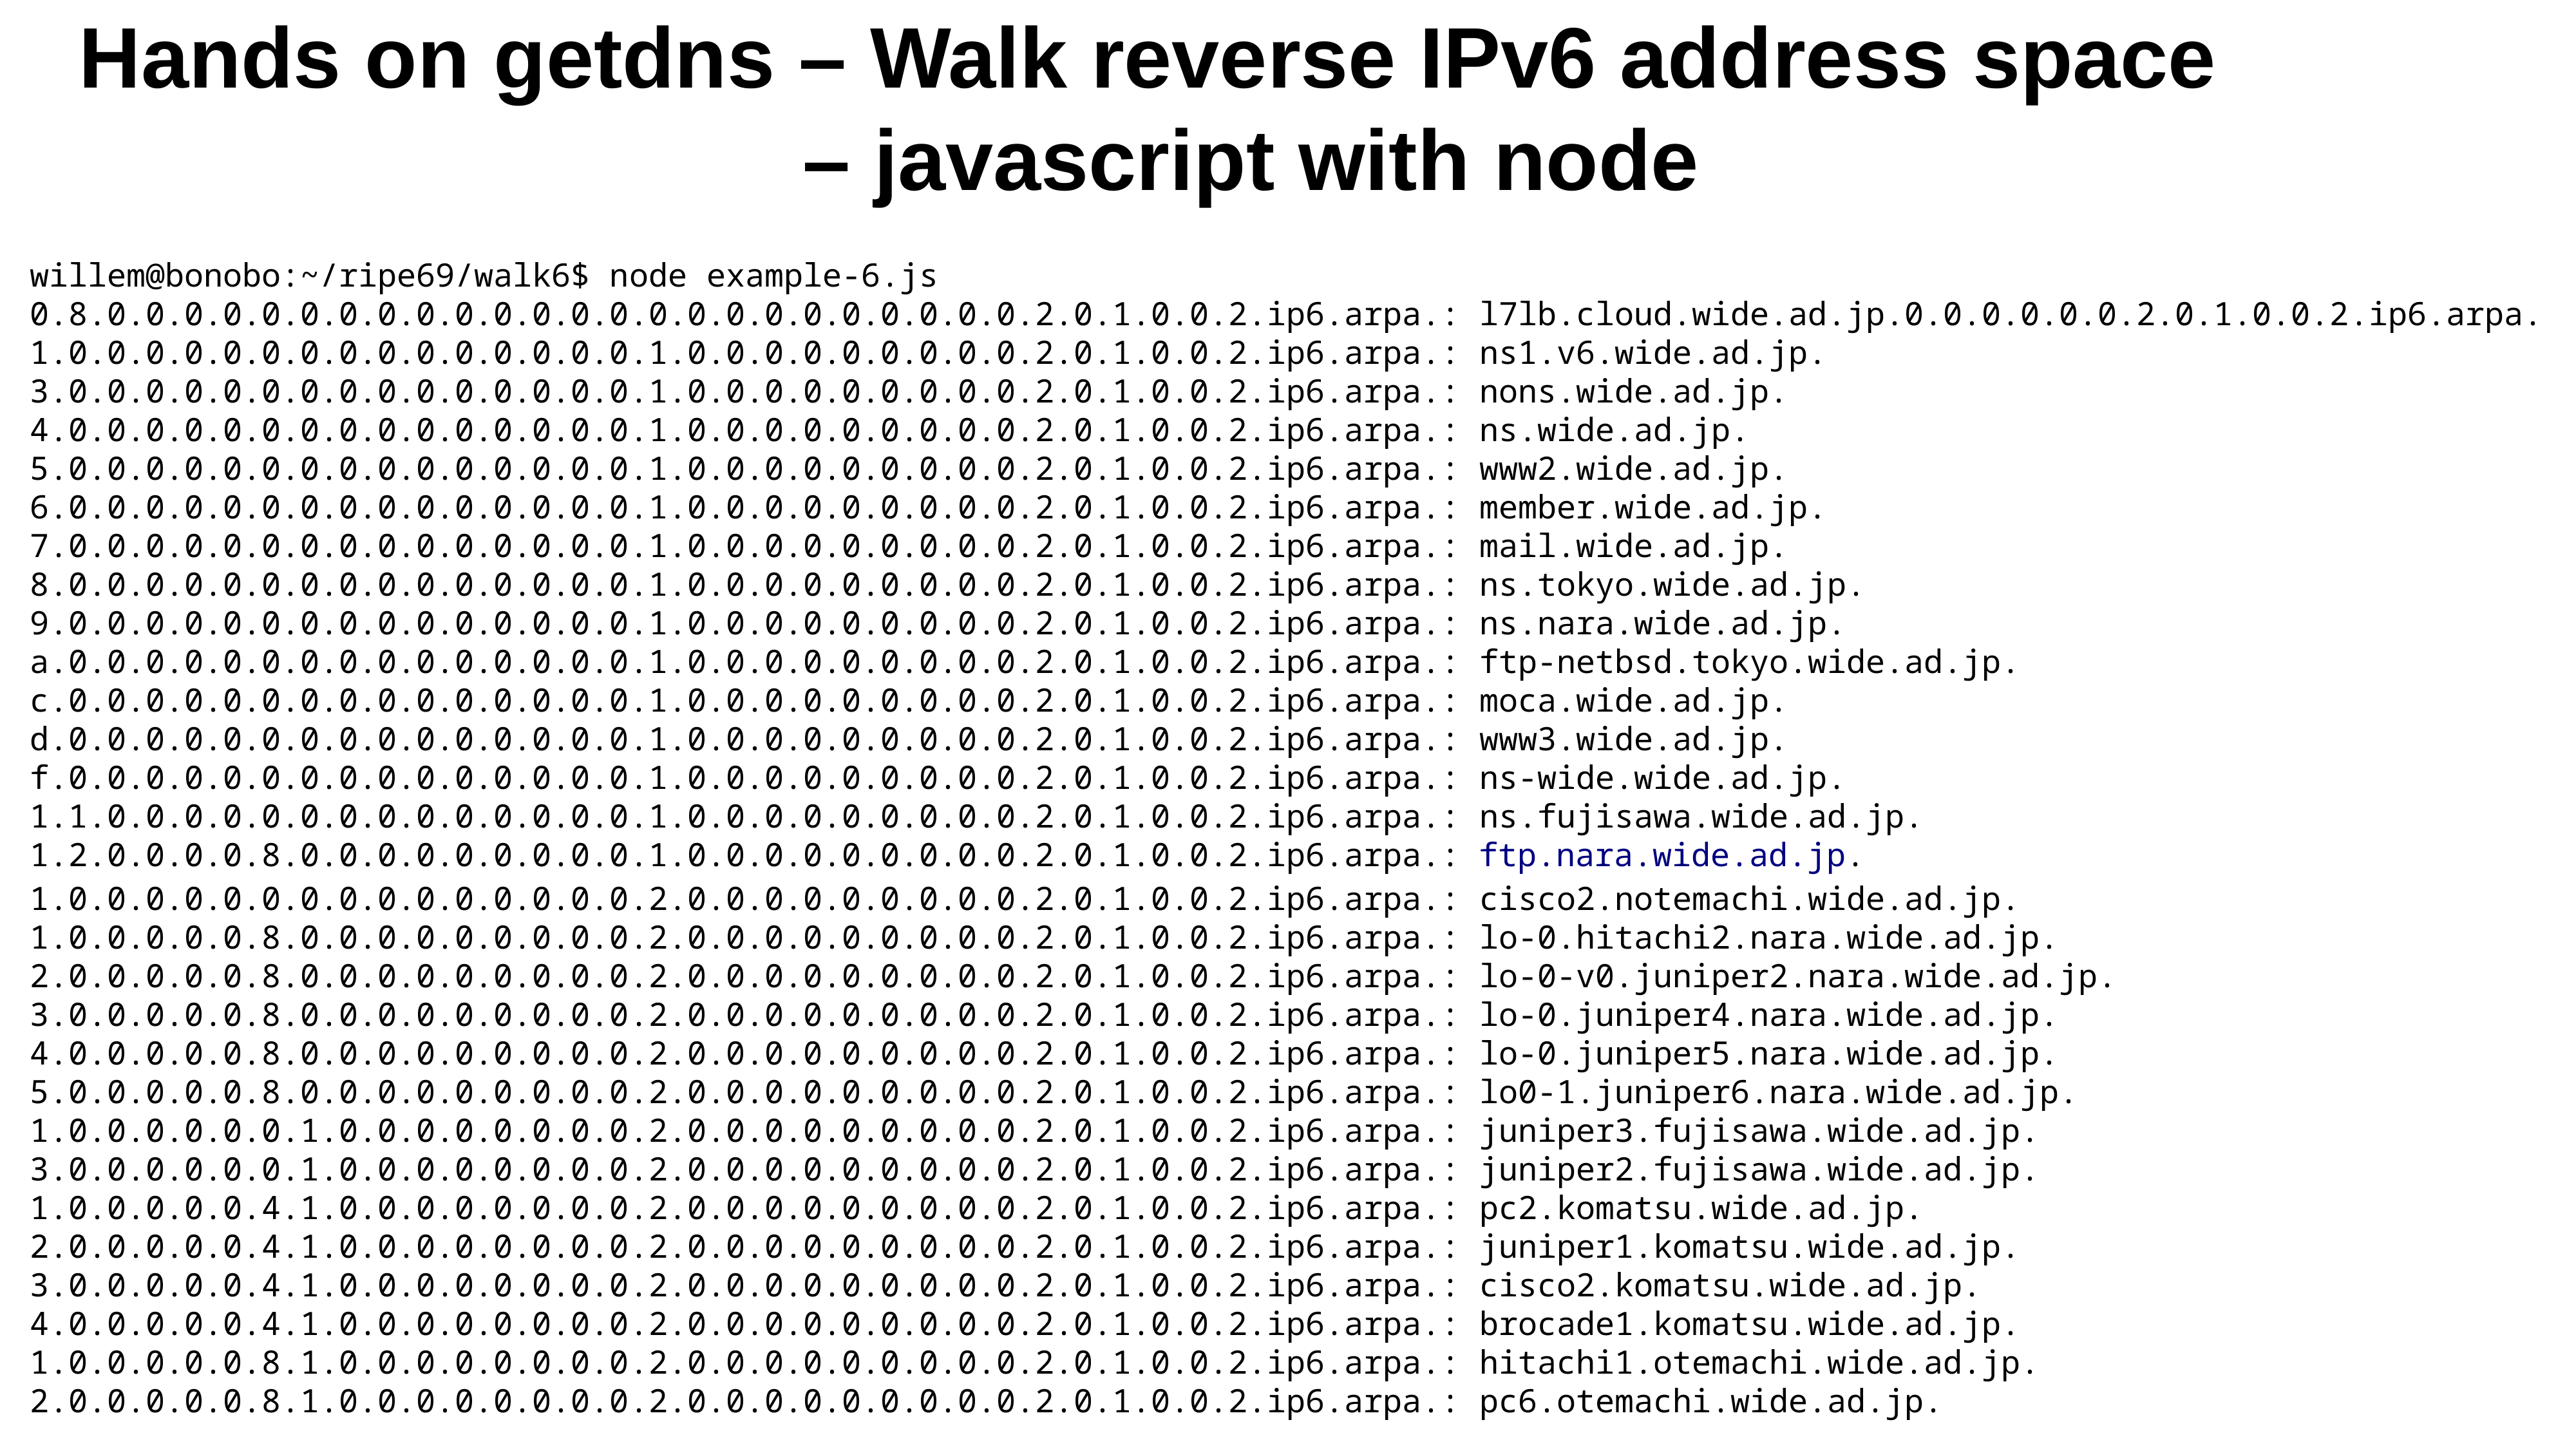

# Hands on getdns – Walk reverse IPv6 address space – javascript with node
willem@bonobo:~/ripe69/walk6$ node example-6.js
0.8.0.0.0.0.0.0.0.0.0.0.0.0.0.0.0.0.0.0.0.0.0.0.0.0.2.0.1.0.0.2.ip6.arpa.: l7lb.cloud.wide.ad.jp.0.0.0.0.0.0.2.0.1.0.0.2.ip6.arpa.
1.0.0.0.0.0.0.0.0.0.0.0.0.0.0.0.1.0.0.0.0.0.0.0.0.0.2.0.1.0.0.2.ip6.arpa.: ns1.v6.wide.ad.jp.
3.0.0.0.0.0.0.0.0.0.0.0.0.0.0.0.1.0.0.0.0.0.0.0.0.0.2.0.1.0.0.2.ip6.arpa.: nons.wide.ad.jp.
4.0.0.0.0.0.0.0.0.0.0.0.0.0.0.0.1.0.0.0.0.0.0.0.0.0.2.0.1.0.0.2.ip6.arpa.: ns.wide.ad.jp.
5.0.0.0.0.0.0.0.0.0.0.0.0.0.0.0.1.0.0.0.0.0.0.0.0.0.2.0.1.0.0.2.ip6.arpa.: www2.wide.ad.jp.
6.0.0.0.0.0.0.0.0.0.0.0.0.0.0.0.1.0.0.0.0.0.0.0.0.0.2.0.1.0.0.2.ip6.arpa.: member.wide.ad.jp.
7.0.0.0.0.0.0.0.0.0.0.0.0.0.0.0.1.0.0.0.0.0.0.0.0.0.2.0.1.0.0.2.ip6.arpa.: mail.wide.ad.jp.
8.0.0.0.0.0.0.0.0.0.0.0.0.0.0.0.1.0.0.0.0.0.0.0.0.0.2.0.1.0.0.2.ip6.arpa.: ns.tokyo.wide.ad.jp.
9.0.0.0.0.0.0.0.0.0.0.0.0.0.0.0.1.0.0.0.0.0.0.0.0.0.2.0.1.0.0.2.ip6.arpa.: ns.nara.wide.ad.jp.
a.0.0.0.0.0.0.0.0.0.0.0.0.0.0.0.1.0.0.0.0.0.0.0.0.0.2.0.1.0.0.2.ip6.arpa.: ftp-netbsd.tokyo.wide.ad.jp.
c.0.0.0.0.0.0.0.0.0.0.0.0.0.0.0.1.0.0.0.0.0.0.0.0.0.2.0.1.0.0.2.ip6.arpa.: moca.wide.ad.jp.
d.0.0.0.0.0.0.0.0.0.0.0.0.0.0.0.1.0.0.0.0.0.0.0.0.0.2.0.1.0.0.2.ip6.arpa.: www3.wide.ad.jp.
f.0.0.0.0.0.0.0.0.0.0.0.0.0.0.0.1.0.0.0.0.0.0.0.0.0.2.0.1.0.0.2.ip6.arpa.: ns-wide.wide.ad.jp.
1.1.0.0.0.0.0.0.0.0.0.0.0.0.0.0.1.0.0.0.0.0.0.0.0.0.2.0.1.0.0.2.ip6.arpa.: ns.fujisawa.wide.ad.jp.
1.2.0.0.0.0.8.0.0.0.0.0.0.0.0.0.1.0.0.0.0.0.0.0.0.0.2.0.1.0.0.2.ip6.arpa.: ftp.nara.wide.ad.jp.
1.0.0.0.0.0.0.0.0.0.0.0.0.0.0.0.2.0.0.0.0.0.0.0.0.0.2.0.1.0.0.2.ip6.arpa.: cisco2.notemachi.wide.ad.jp.
1.0.0.0.0.0.8.0.0.0.0.0.0.0.0.0.2.0.0.0.0.0.0.0.0.0.2.0.1.0.0.2.ip6.arpa.: lo-0.hitachi2.nara.wide.ad.jp.
2.0.0.0.0.0.8.0.0.0.0.0.0.0.0.0.2.0.0.0.0.0.0.0.0.0.2.0.1.0.0.2.ip6.arpa.: lo-0-v0.juniper2.nara.wide.ad.jp.
3.0.0.0.0.0.8.0.0.0.0.0.0.0.0.0.2.0.0.0.0.0.0.0.0.0.2.0.1.0.0.2.ip6.arpa.: lo-0.juniper4.nara.wide.ad.jp.
4.0.0.0.0.0.8.0.0.0.0.0.0.0.0.0.2.0.0.0.0.0.0.0.0.0.2.0.1.0.0.2.ip6.arpa.: lo-0.juniper5.nara.wide.ad.jp.
5.0.0.0.0.0.8.0.0.0.0.0.0.0.0.0.2.0.0.0.0.0.0.0.0.0.2.0.1.0.0.2.ip6.arpa.: lo0-1.juniper6.nara.wide.ad.jp.
1.0.0.0.0.0.0.1.0.0.0.0.0.0.0.0.2.0.0.0.0.0.0.0.0.0.2.0.1.0.0.2.ip6.arpa.: juniper3.fujisawa.wide.ad.jp.
3.0.0.0.0.0.0.1.0.0.0.0.0.0.0.0.2.0.0.0.0.0.0.0.0.0.2.0.1.0.0.2.ip6.arpa.: juniper2.fujisawa.wide.ad.jp.
1.0.0.0.0.0.4.1.0.0.0.0.0.0.0.0.2.0.0.0.0.0.0.0.0.0.2.0.1.0.0.2.ip6.arpa.: pc2.komatsu.wide.ad.jp.
2.0.0.0.0.0.4.1.0.0.0.0.0.0.0.0.2.0.0.0.0.0.0.0.0.0.2.0.1.0.0.2.ip6.arpa.: juniper1.komatsu.wide.ad.jp.
3.0.0.0.0.0.4.1.0.0.0.0.0.0.0.0.2.0.0.0.0.0.0.0.0.0.2.0.1.0.0.2.ip6.arpa.: cisco2.komatsu.wide.ad.jp.
4.0.0.0.0.0.4.1.0.0.0.0.0.0.0.0.2.0.0.0.0.0.0.0.0.0.2.0.1.0.0.2.ip6.arpa.: brocade1.komatsu.wide.ad.jp.
1.0.0.0.0.0.8.1.0.0.0.0.0.0.0.0.2.0.0.0.0.0.0.0.0.0.2.0.1.0.0.2.ip6.arpa.: hitachi1.otemachi.wide.ad.jp.
2.0.0.0.0.0.8.1.0.0.0.0.0.0.0.0.2.0.0.0.0.0.0.0.0.0.2.0.1.0.0.2.ip6.arpa.: pc6.otemachi.wide.ad.jp.